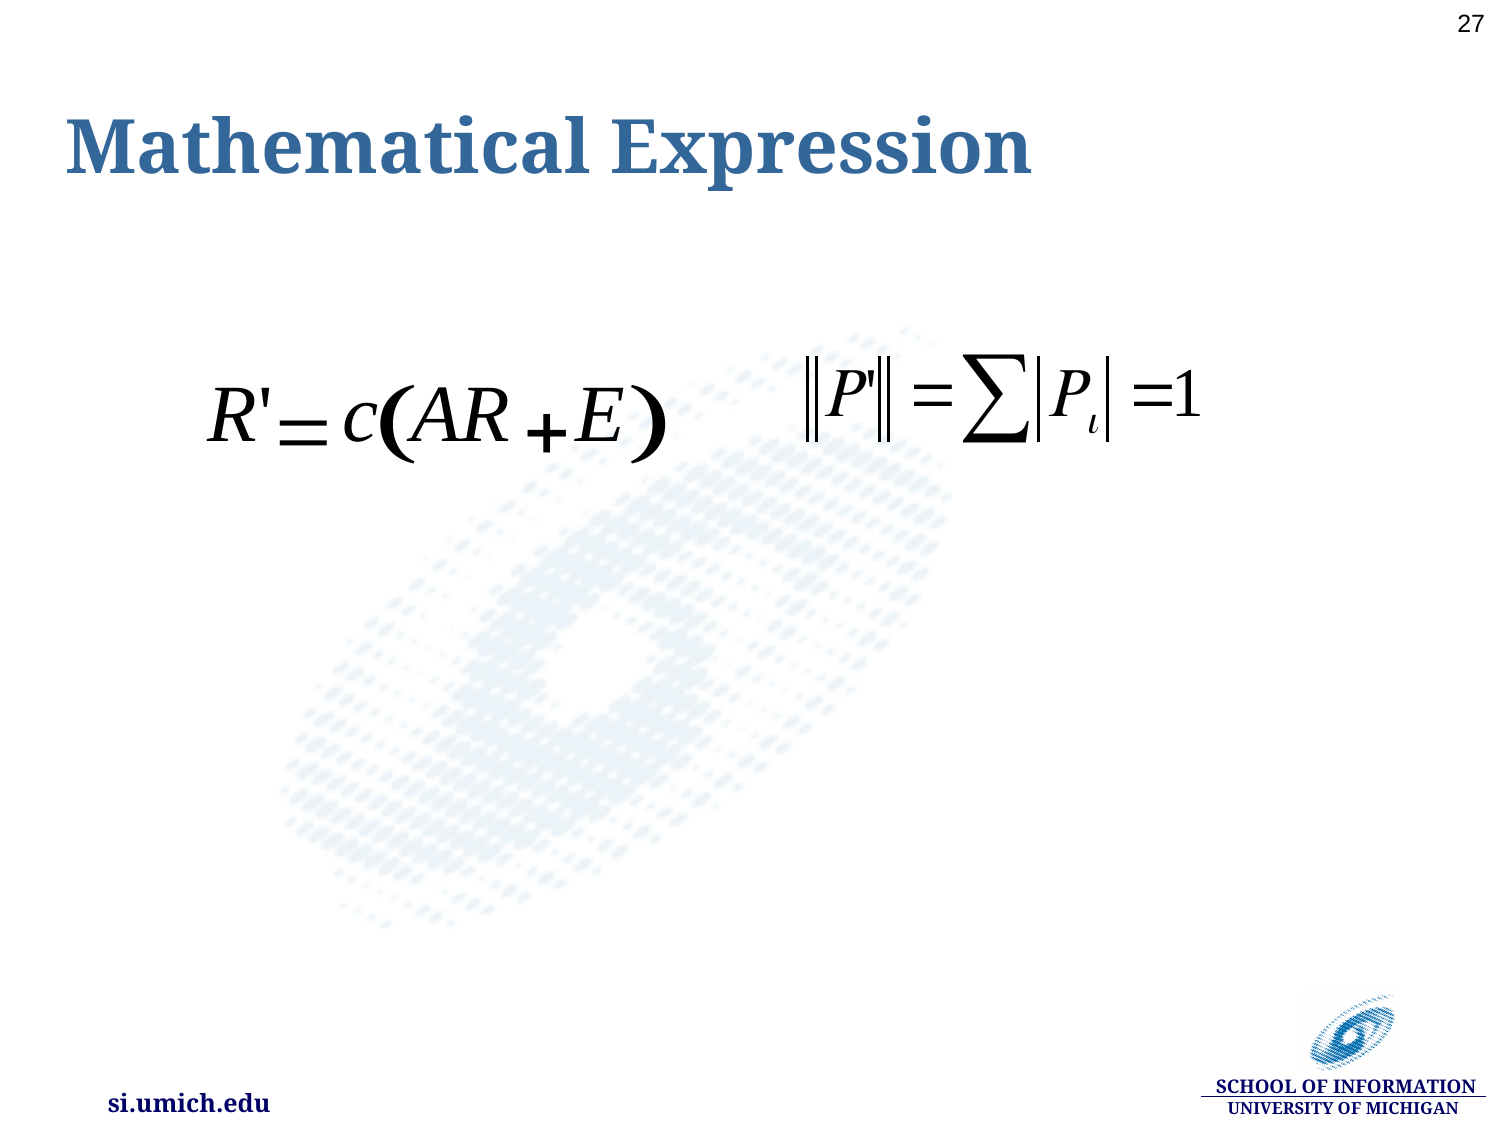

# Mathematical Expression


R
'
c
AR
E

